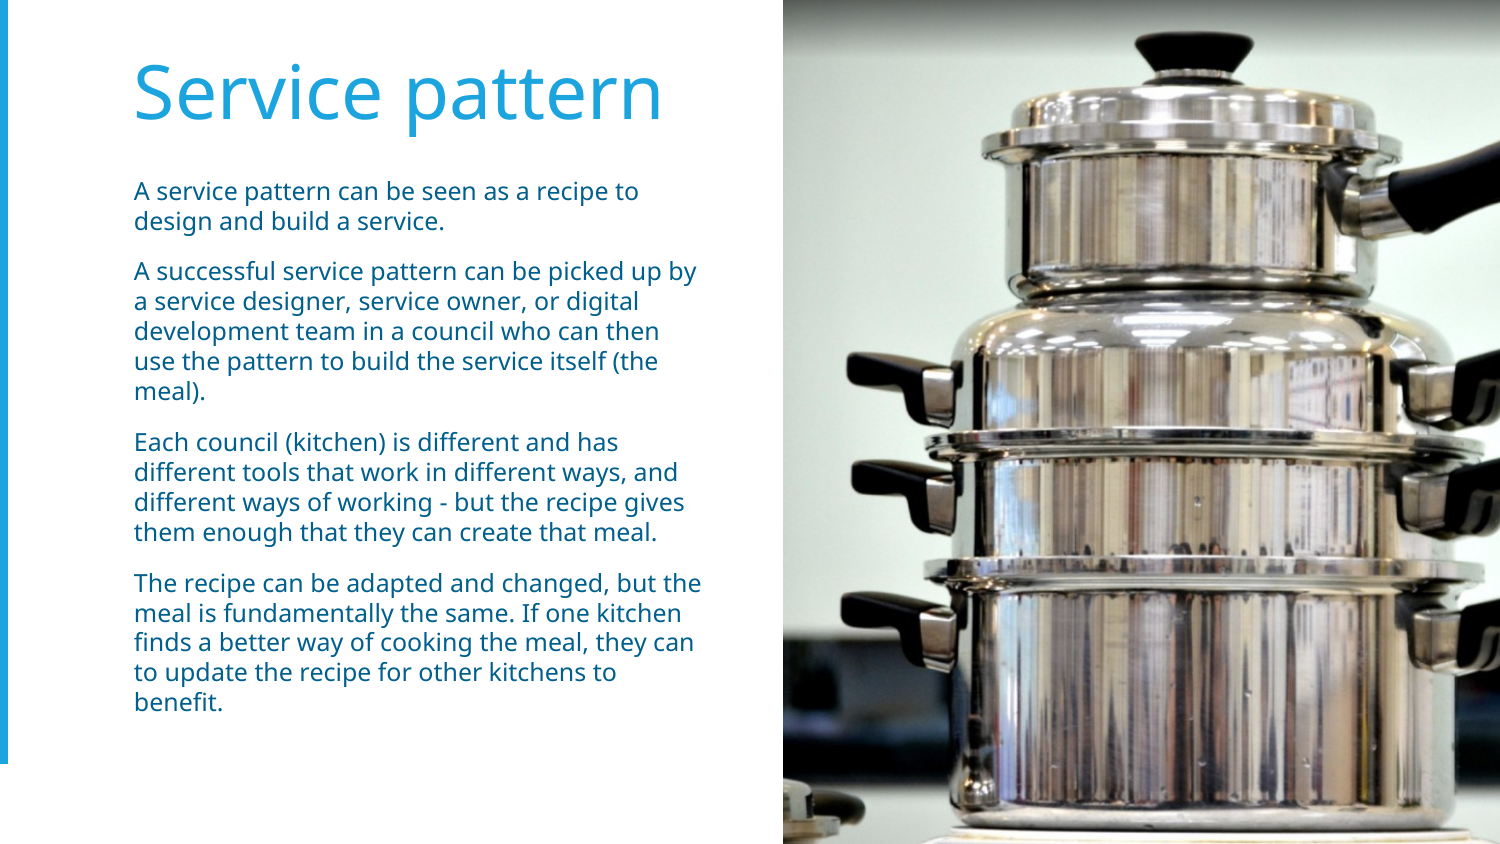

Service pattern
A service pattern can be seen as a recipe to design and build a service.
A successful service pattern can be picked up by a service designer, service owner, or digital development team in a council who can then use the pattern to build the service itself (the meal).
Each council (kitchen) is different and has different tools that work in different ways, and different ways of working - but the recipe gives them enough that they can create that meal.
The recipe can be adapted and changed, but the meal is fundamentally the same. If one kitchen finds a better way of cooking the meal, they can to update the recipe for other kitchens to benefit.